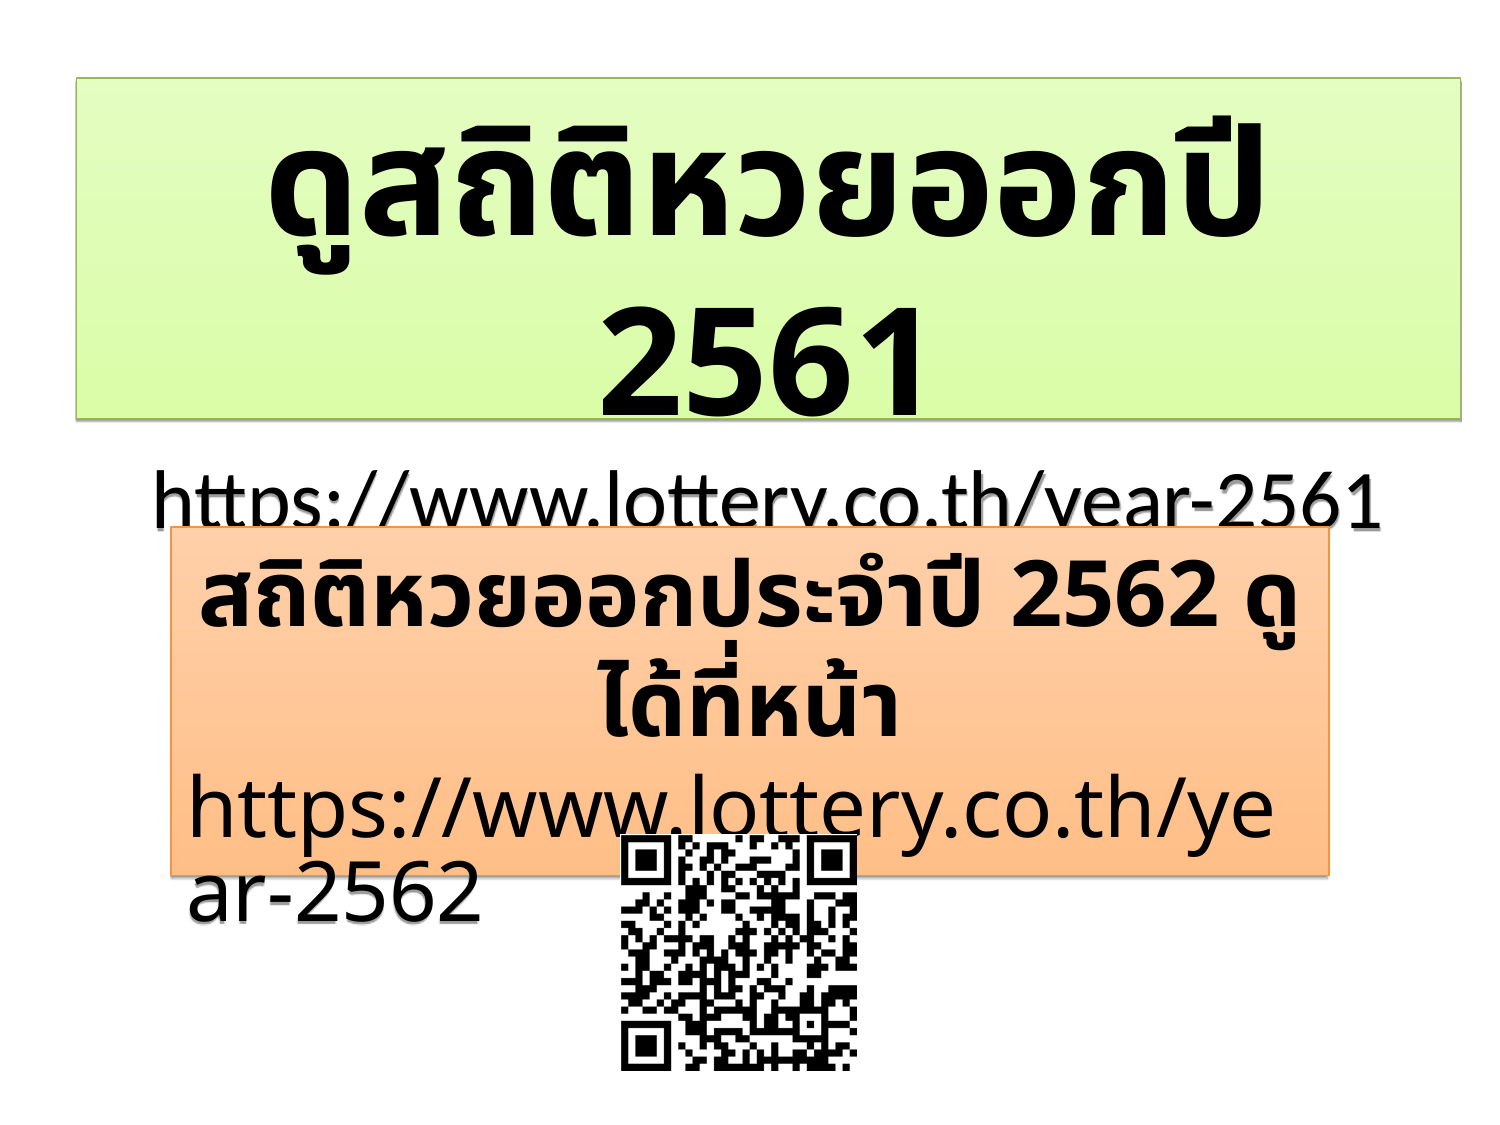

# ดูสถิติหวยออกปี 2561 https://www.lottery.co.th/year-2561
สถิติหวยออกประจำปี 2562 ดูได้ที่หน้า
https://www.lottery.co.th/year-2562